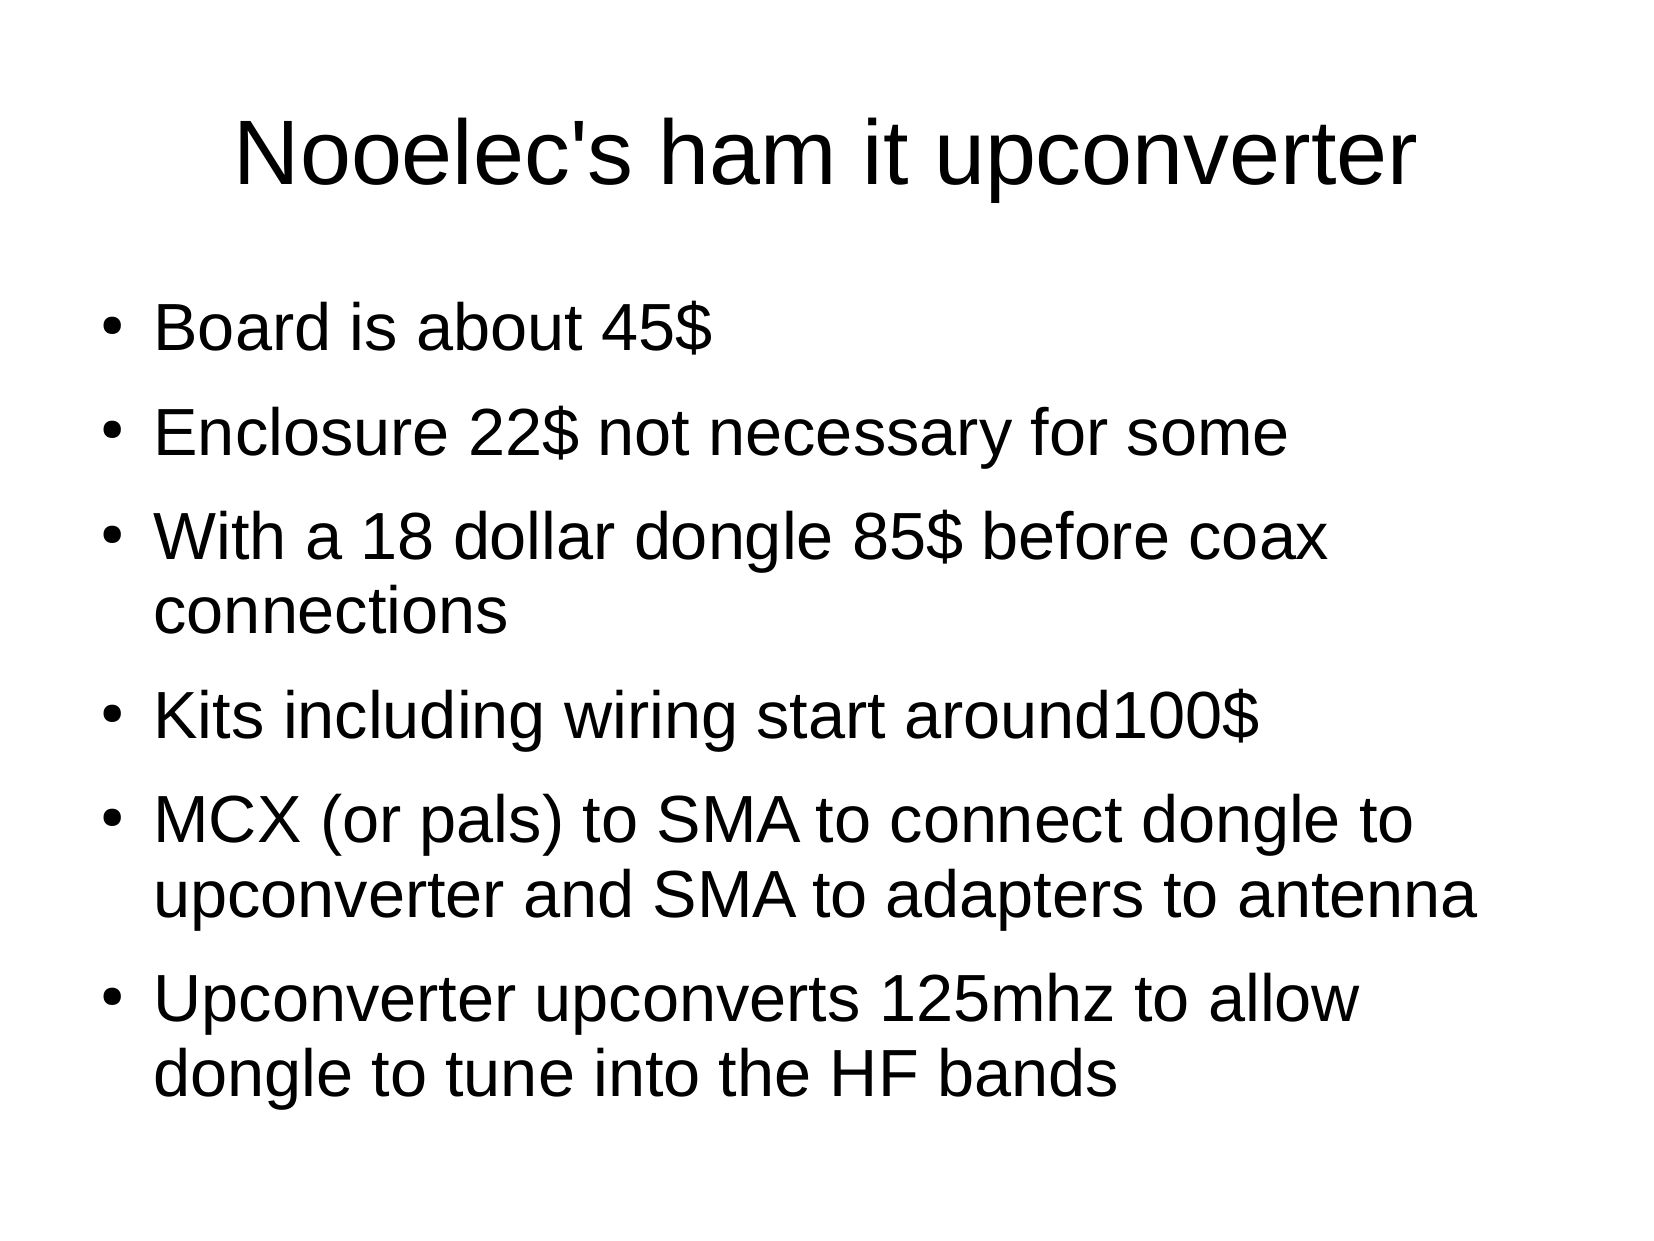

# Nooelec's ham it upconverter
Board is about 45$
Enclosure 22$ not necessary for some
With a 18 dollar dongle 85$ before coax connections
Kits including wiring start around100$
MCX (or pals) to SMA to connect dongle to upconverter and SMA to adapters to antenna
Upconverter upconverts 125mhz to allow dongle to tune into the HF bands